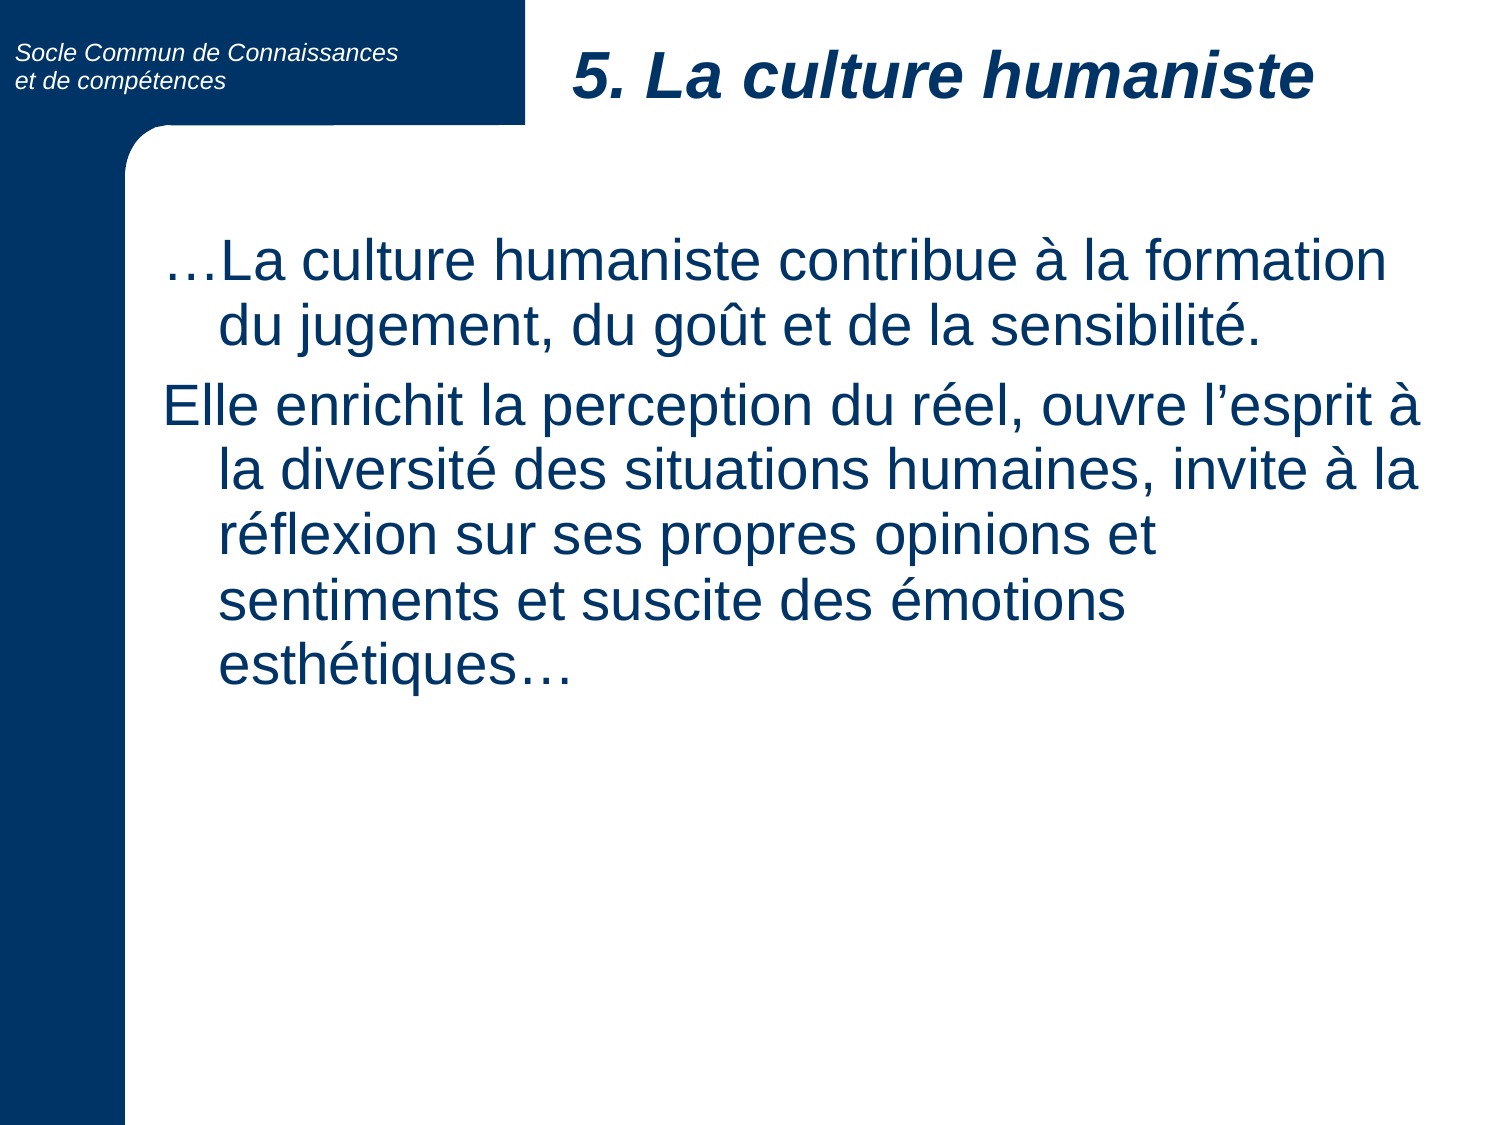

# 5. La culture humaniste
…La culture humaniste contribue à la formation du jugement, du goût et de la sensibilité.
Elle enrichit la perception du réel, ouvre l’esprit à la diversité des situations humaines, invite à la réflexion sur ses propres opinions et sentiments et suscite des émotions esthétiques…